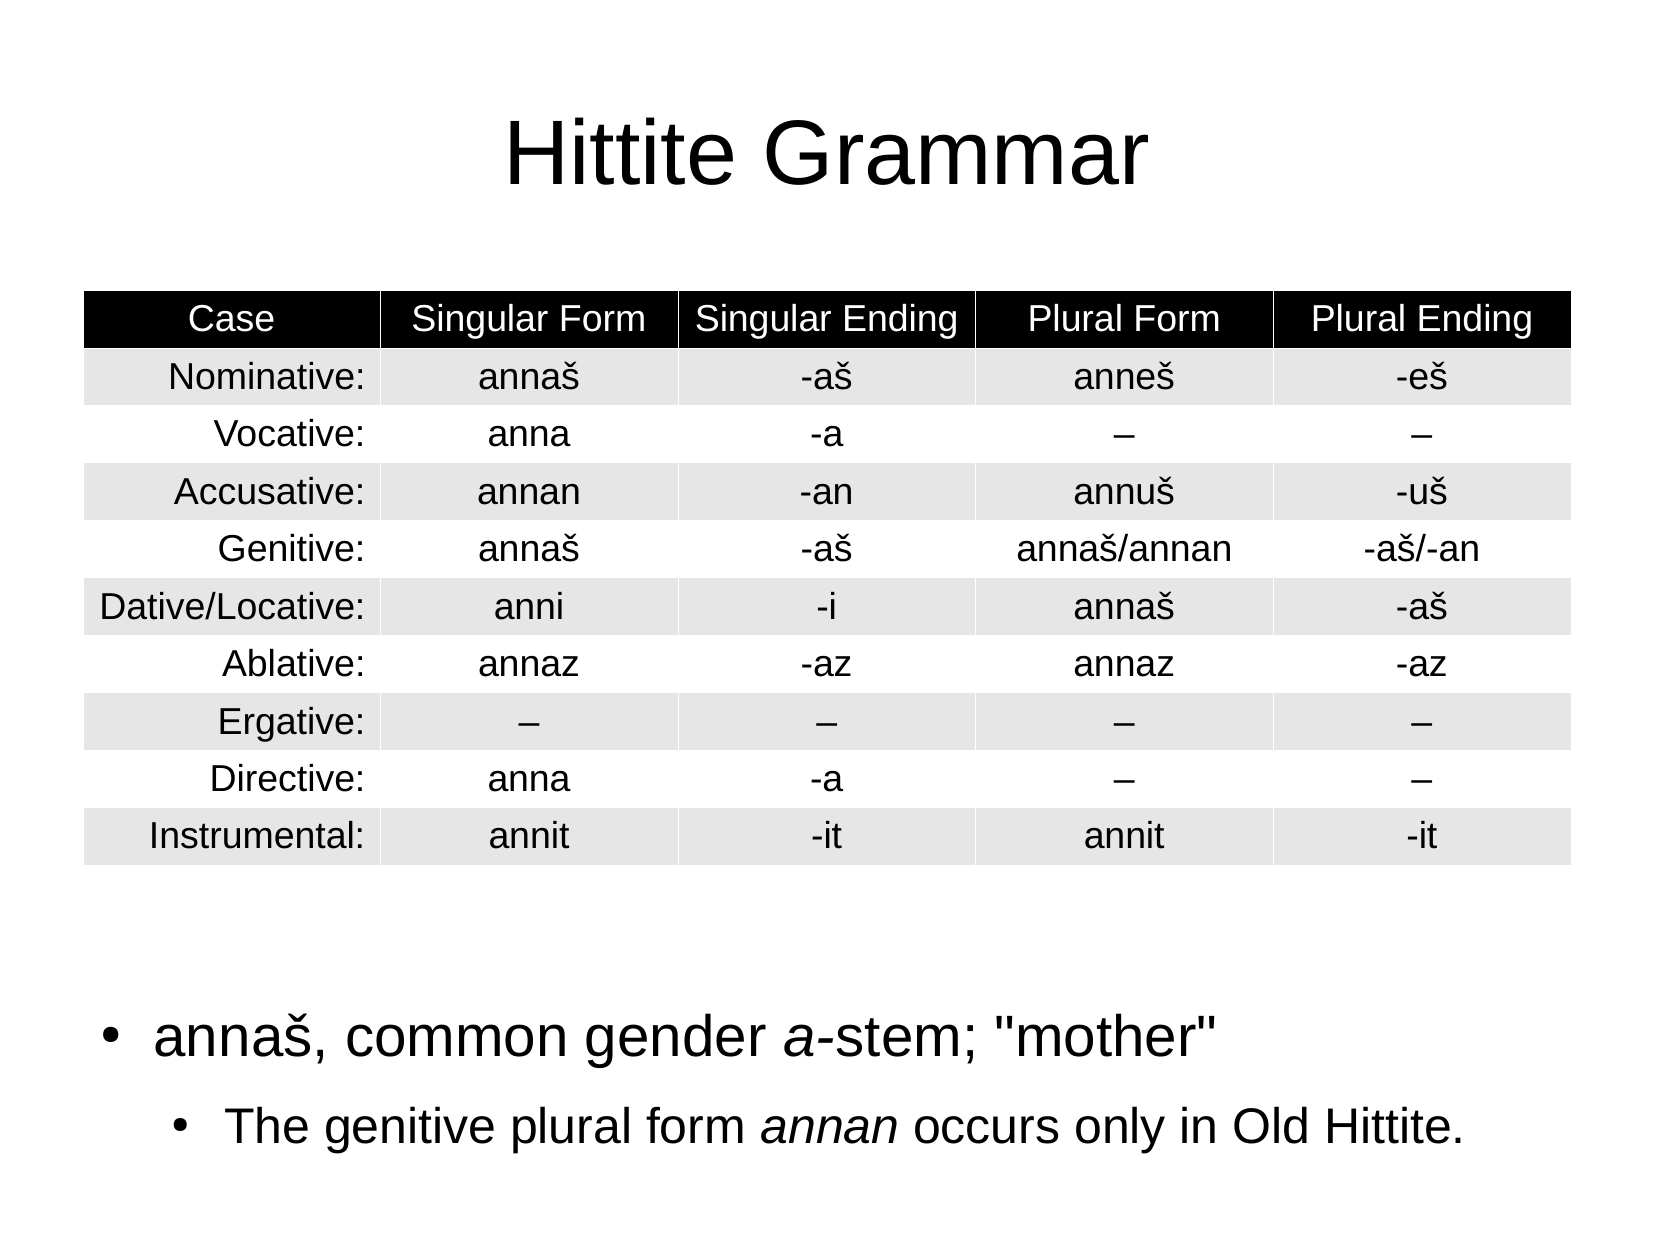

# Hittite Grammar
| Case | Singular Form | Singular Ending | Plural Form | Plural Ending |
| --- | --- | --- | --- | --- |
| Nominative: | annaš | -aš | anneš | -eš |
| Vocative: | anna | -a | – | – |
| Accusative: | annan | -an | annuš | -uš |
| Genitive: | annaš | -aš | annaš/annan | -aš/-an |
| Dative/Locative: | anni | -i | annaš | -aš |
| Ablative: | annaz | -az | annaz | -az |
| Ergative: | – | – | – | – |
| Directive: | anna | -a | – | – |
| Instrumental: | annit | -it | annit | -it |
| | | | | |
annaš, common gender a-stem; "mother"
The genitive plural form annan occurs only in Old Hittite.